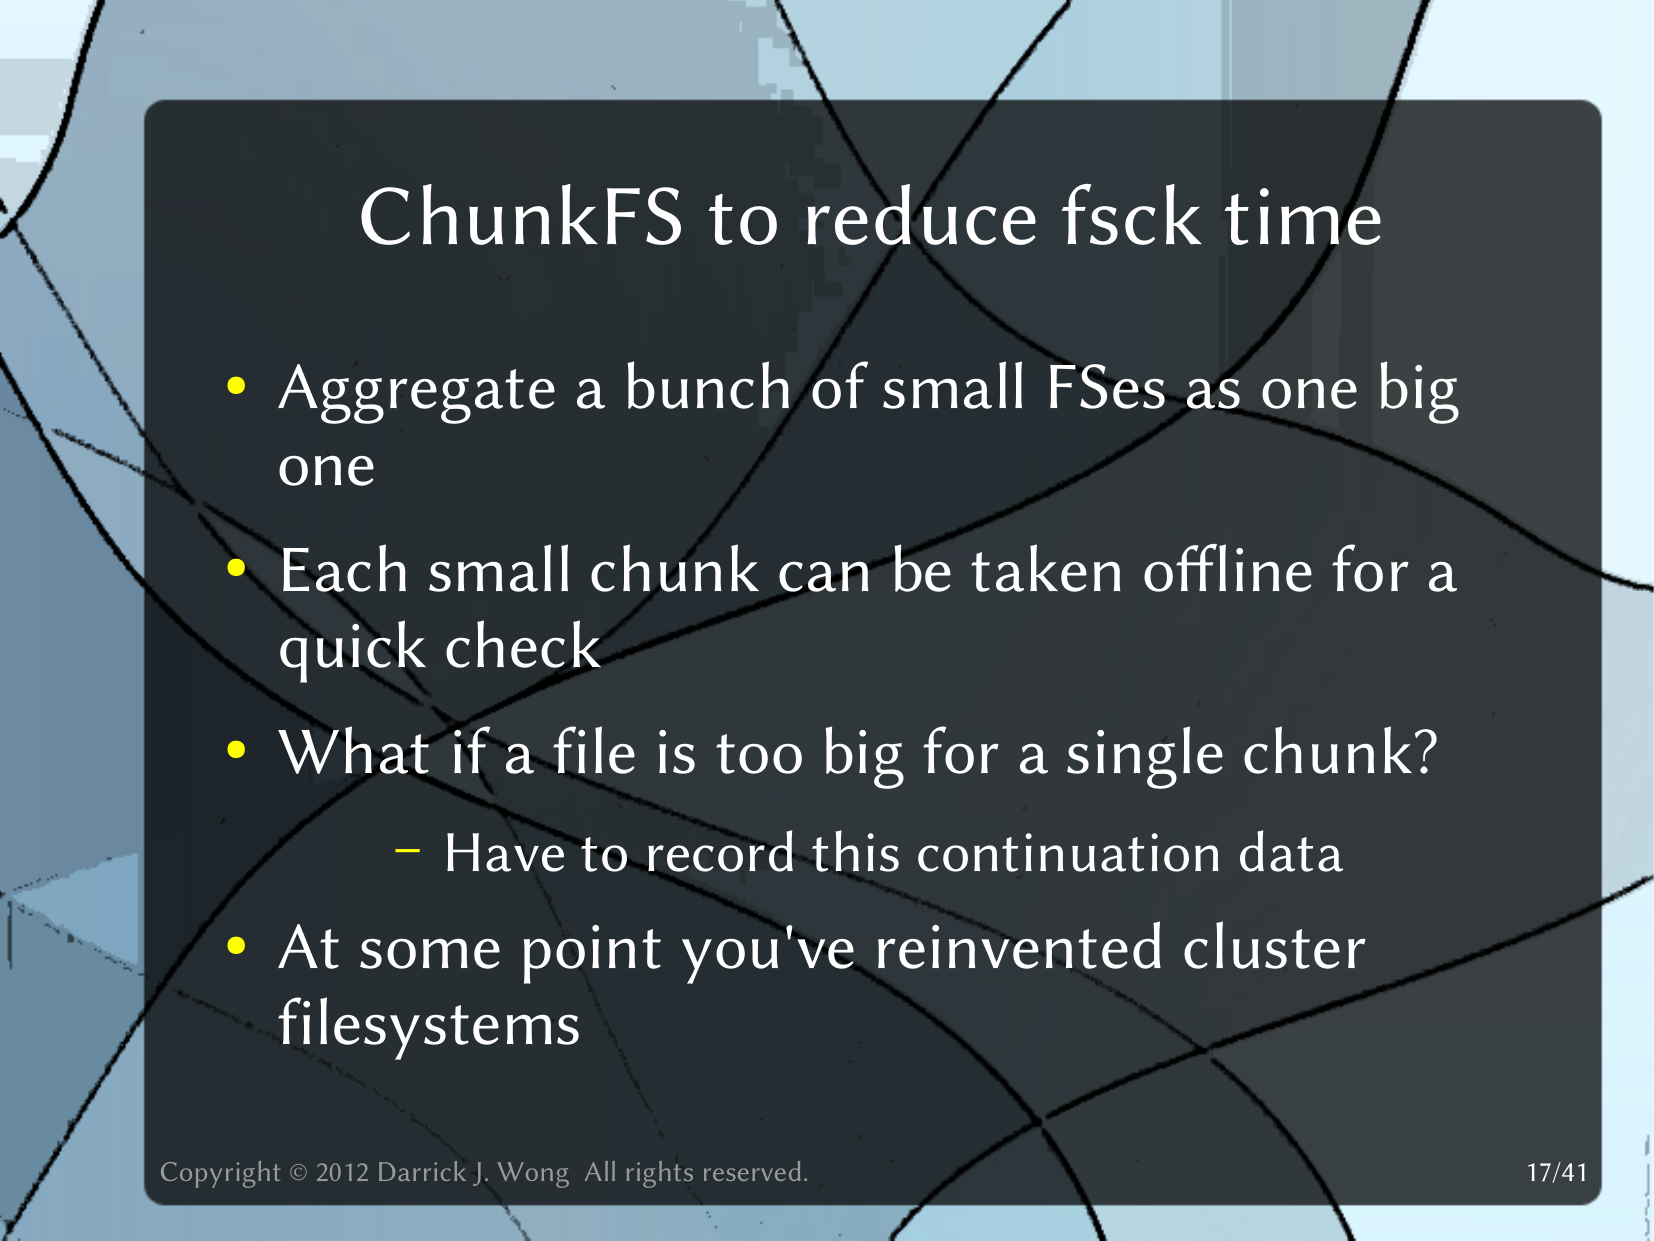

# ChunkFS to reduce fsck time
Aggregate a bunch of small FSes as one big one
Each small chunk can be taken offline for a quick check
What if a file is too big for a single chunk?
Have to record this continuation data
At some point you've reinvented cluster filesystems
17